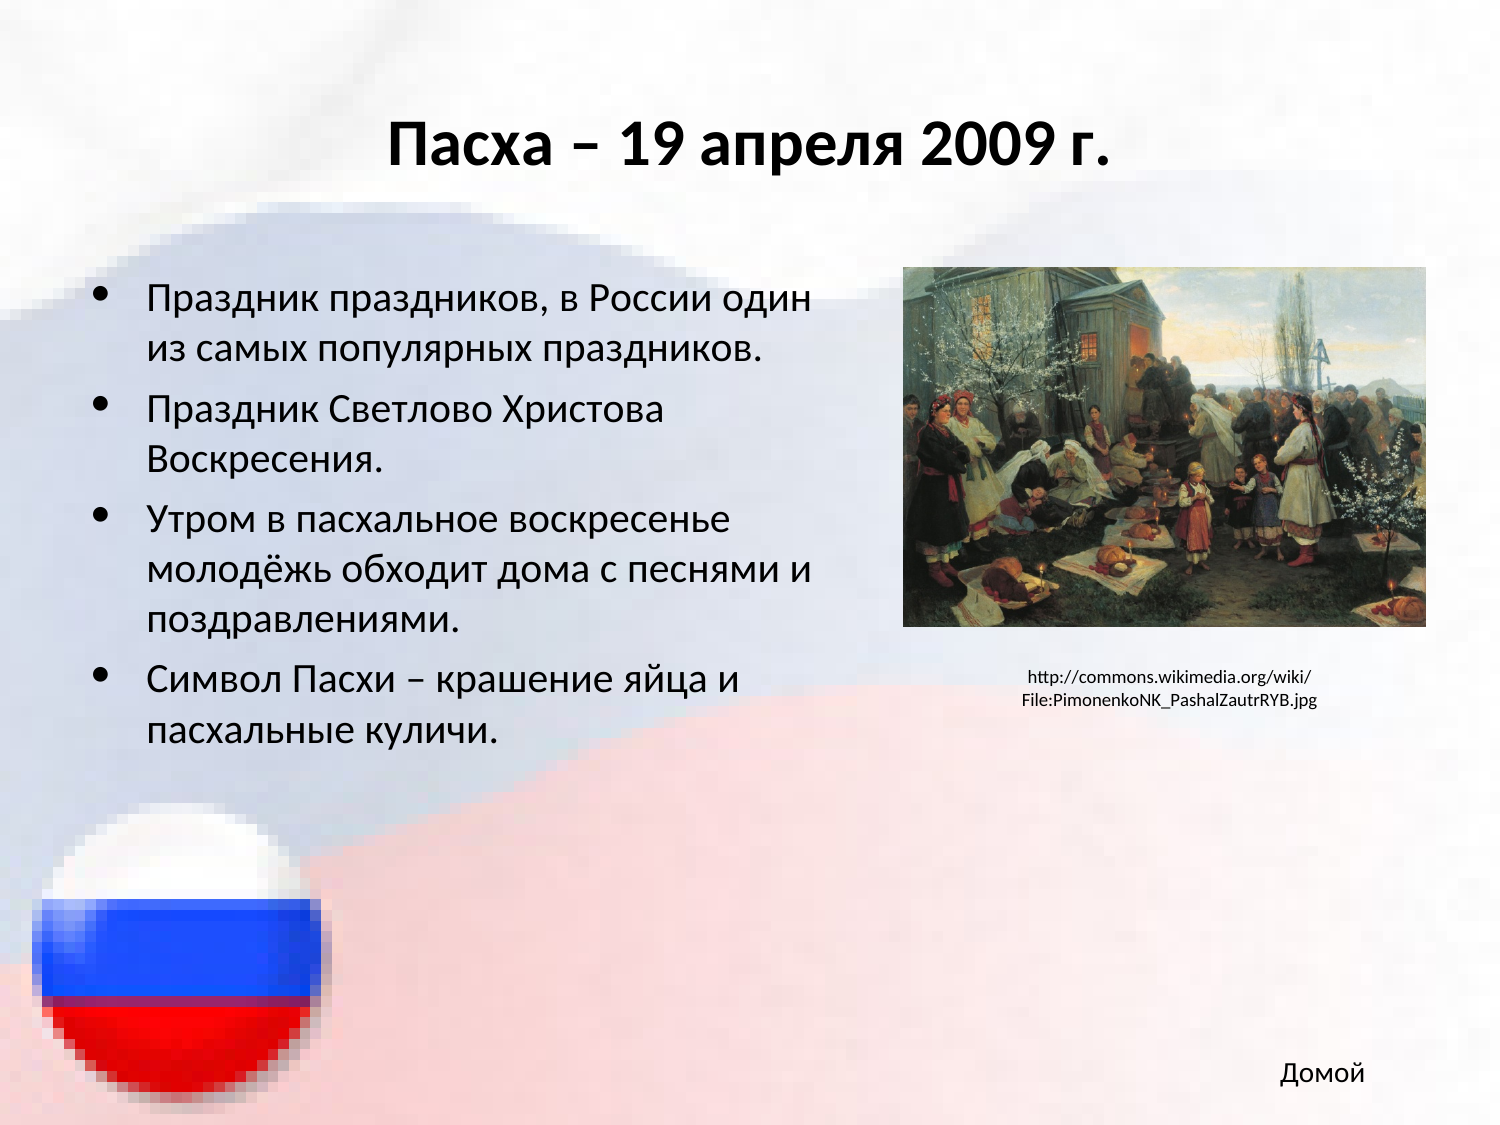

# Пасха – 19 апреля 2009 г.
Праздник праздников, в России один из самых популярных праздников.
Праздник Светлово Христова Воскресения.
Утром в пасхальное воскресенье молодёжь обходит дома с песнями и поздравлениями.
Символ Пасхи – крашение яйца и пасхальные куличи.
http://commons.wikimedia.org/wiki/File:PimonenkoNK_PashalZautrRYB.jpg
Домой